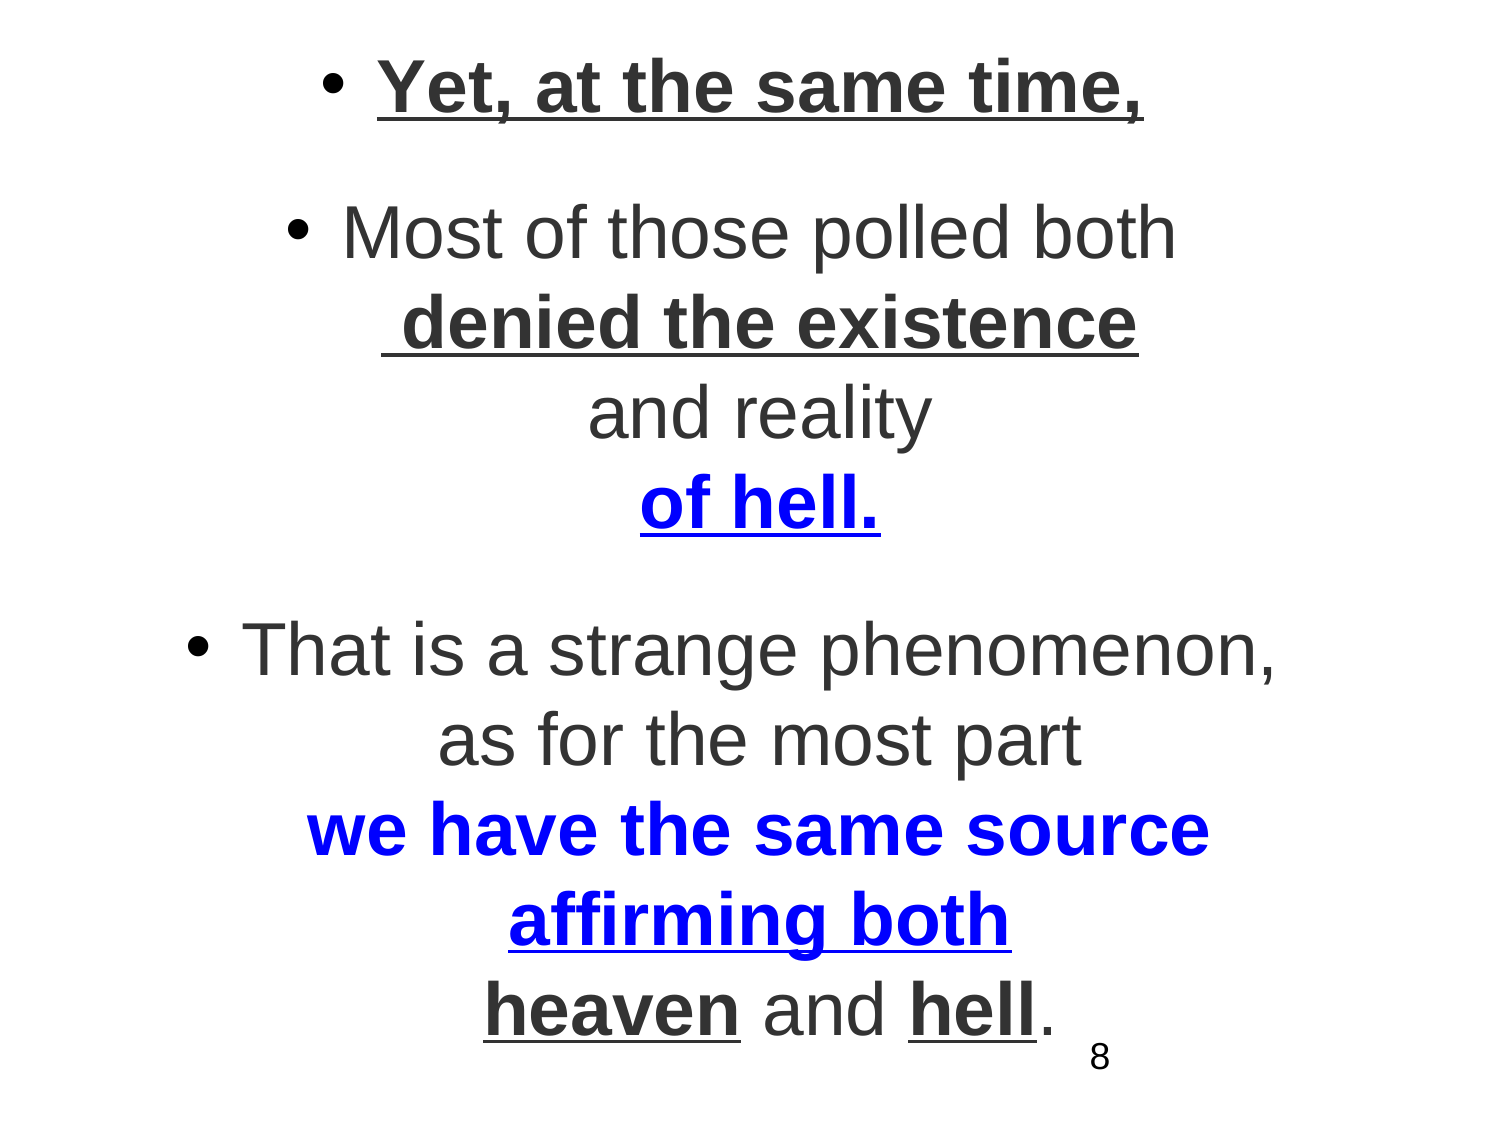

# Yet, at the same time,
Most of those polled both
 denied the existence
and reality
of hell.
That is a strange phenomenon,
as for the most part
we have the same source
affirming both
heaven and hell.
8